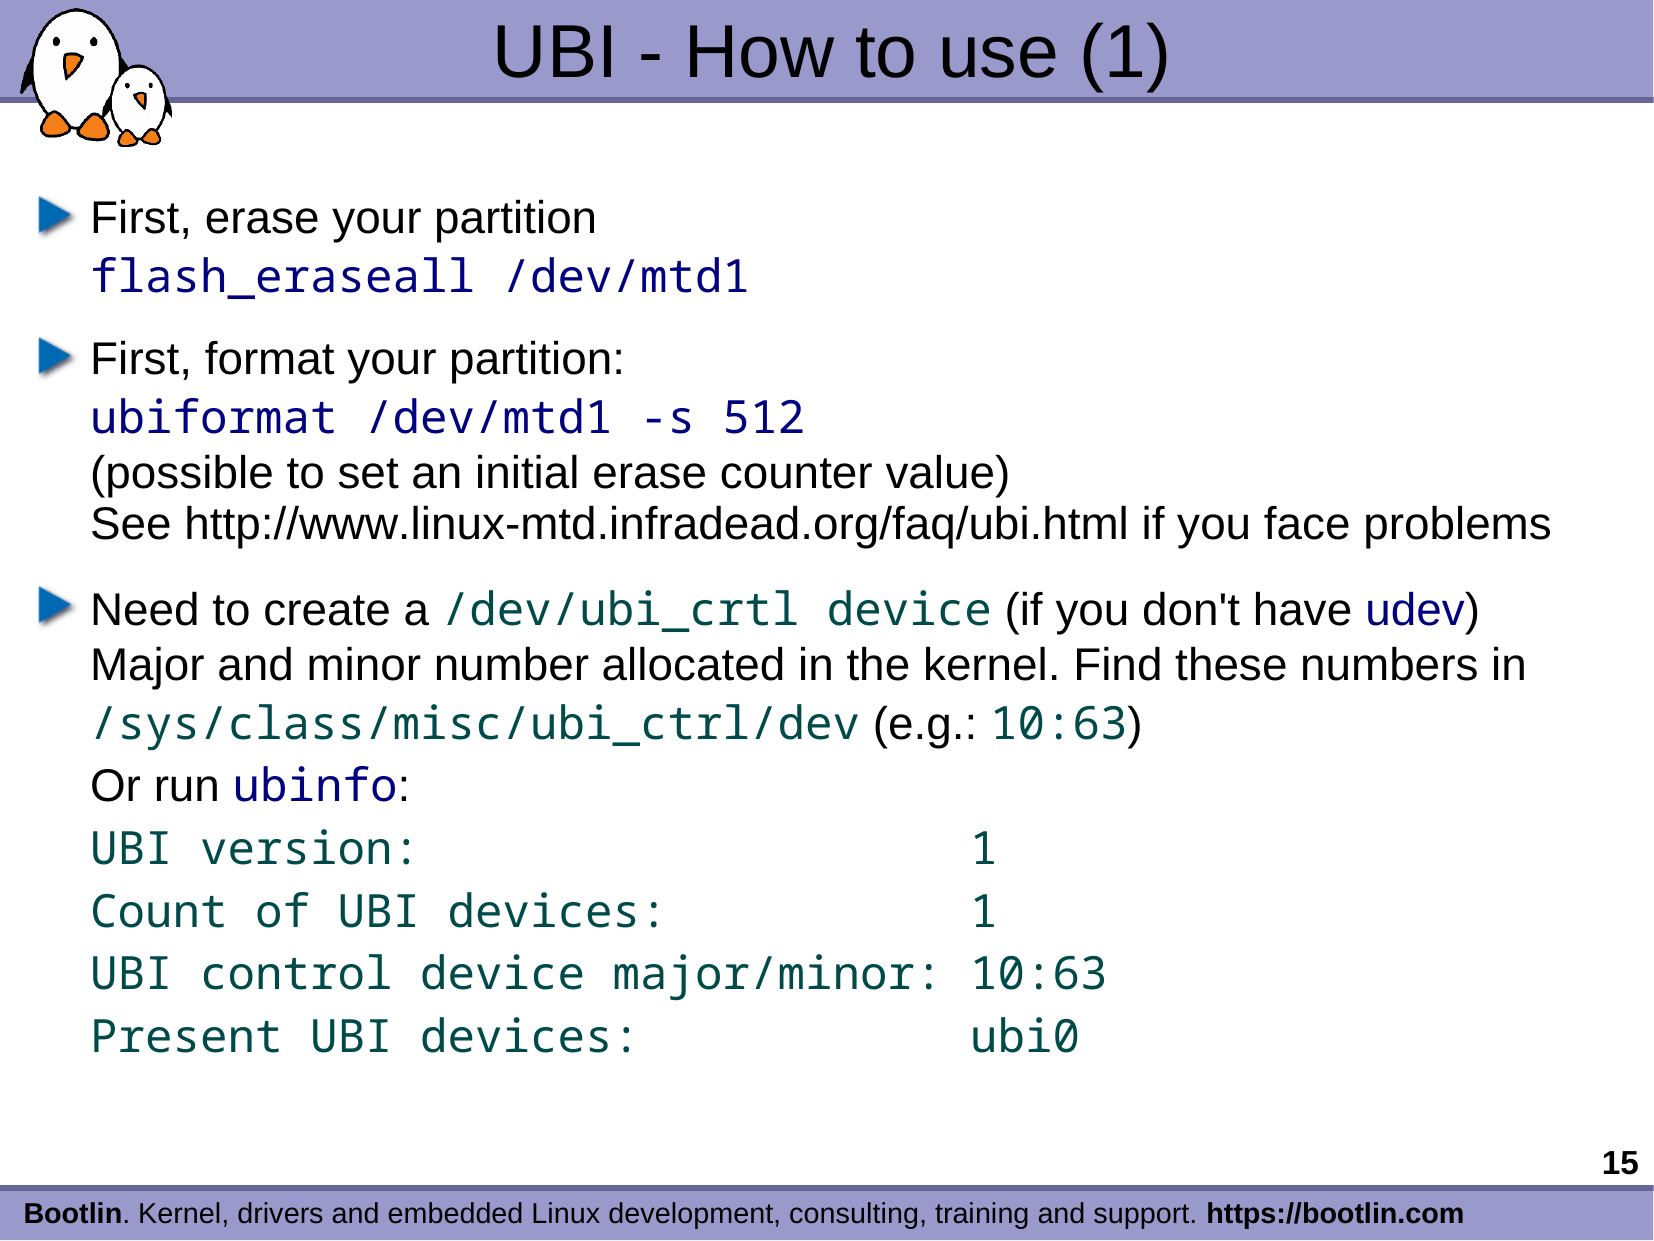

# UBI - How to use (1)
First, erase your partition
flash_eraseall /dev/mtd1
First, format your partition:
ubiformat /dev/mtd1 -s 512
(possible to set an initial erase counter value)
See http://www.linux-mtd.infradead.org/faq/ubi.html if you face problems
Need to create a /dev/ubi_crtl device (if you don't have udev)
Major and minor number allocated in the kernel. Find these numbers in /sys/class/misc/ubi_ctrl/dev (e.g.: 10:63)
Or run ubinfo:
UBI version: 1
Count of UBI devices: 1
UBI control device major/minor: 10:63
Present UBI devices: ubi0